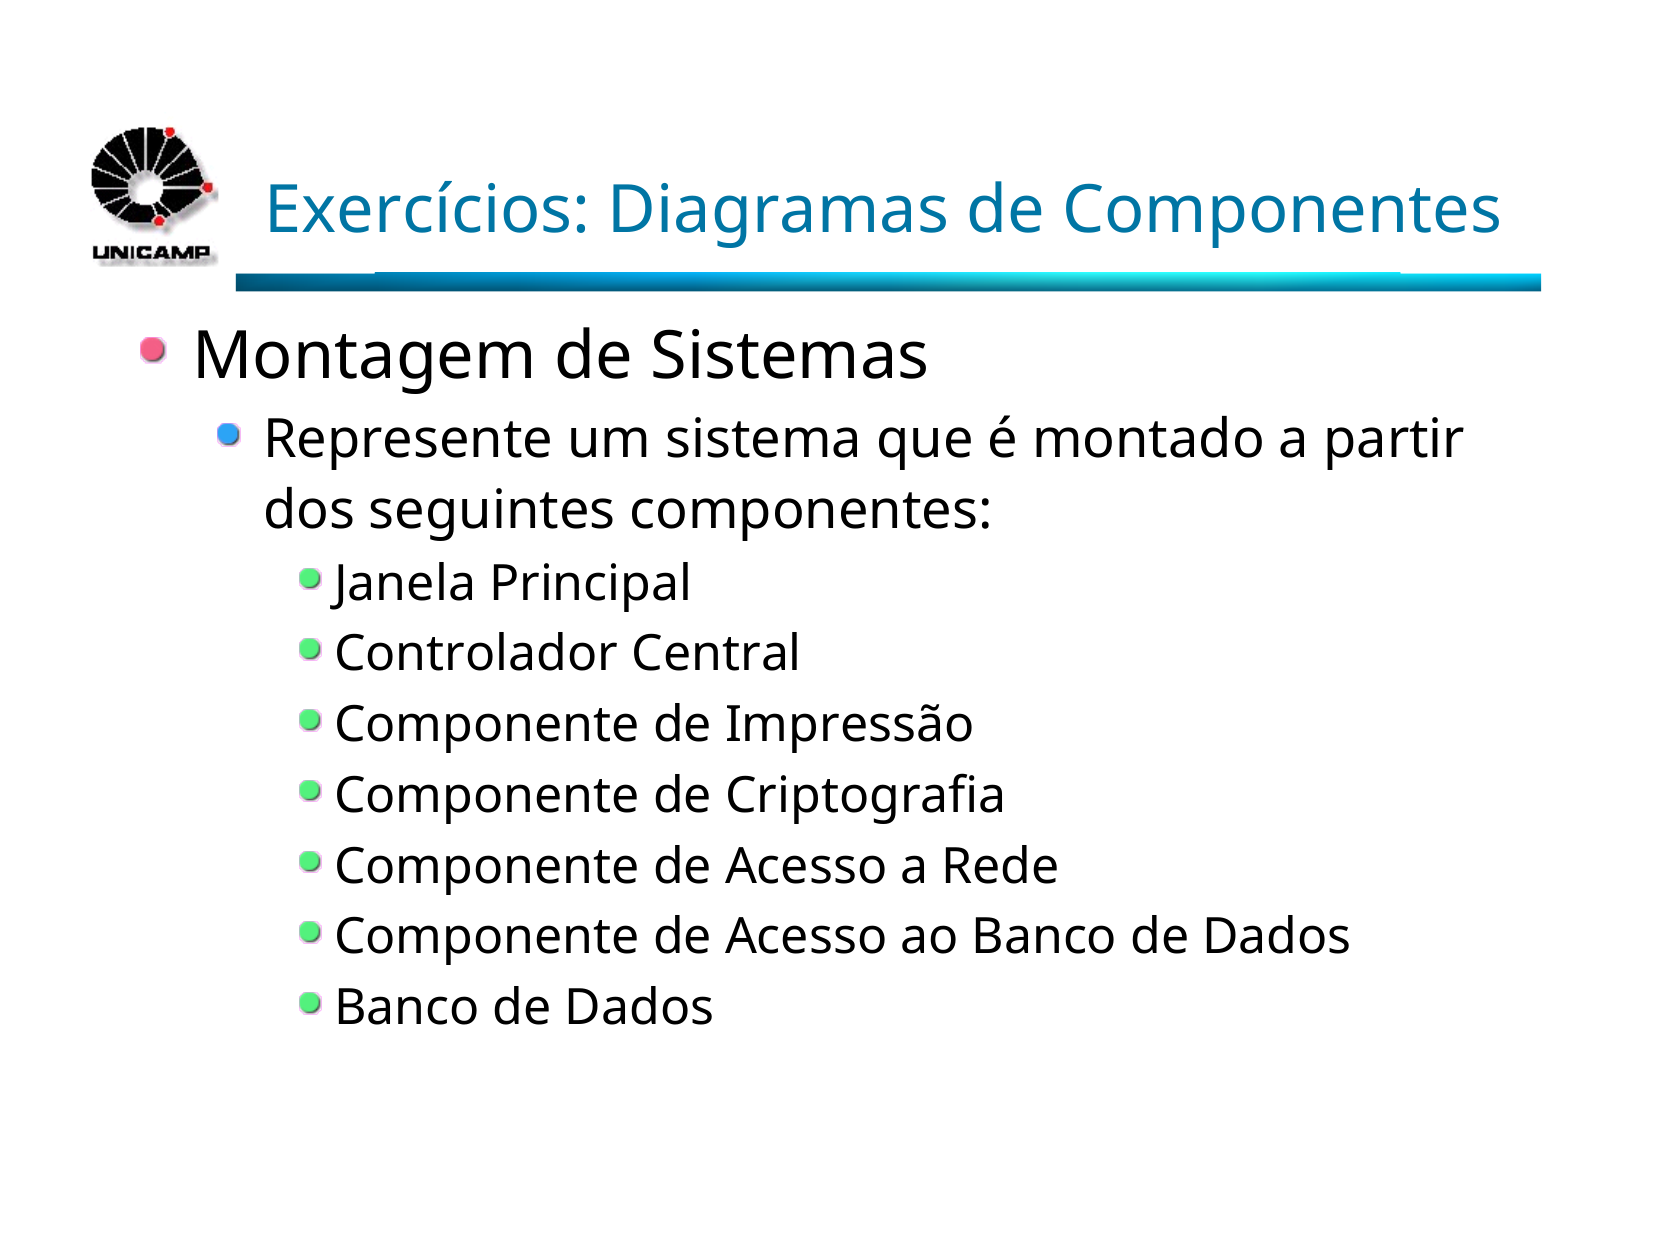

# Exercícios: Diagramas de Componentes
Montagem de Sistemas
Represente um sistema que é montado a partir dos seguintes componentes:
Janela Principal
Controlador Central
Componente de Impressão
Componente de Criptografia
Componente de Acesso a Rede
Componente de Acesso ao Banco de Dados
Banco de Dados